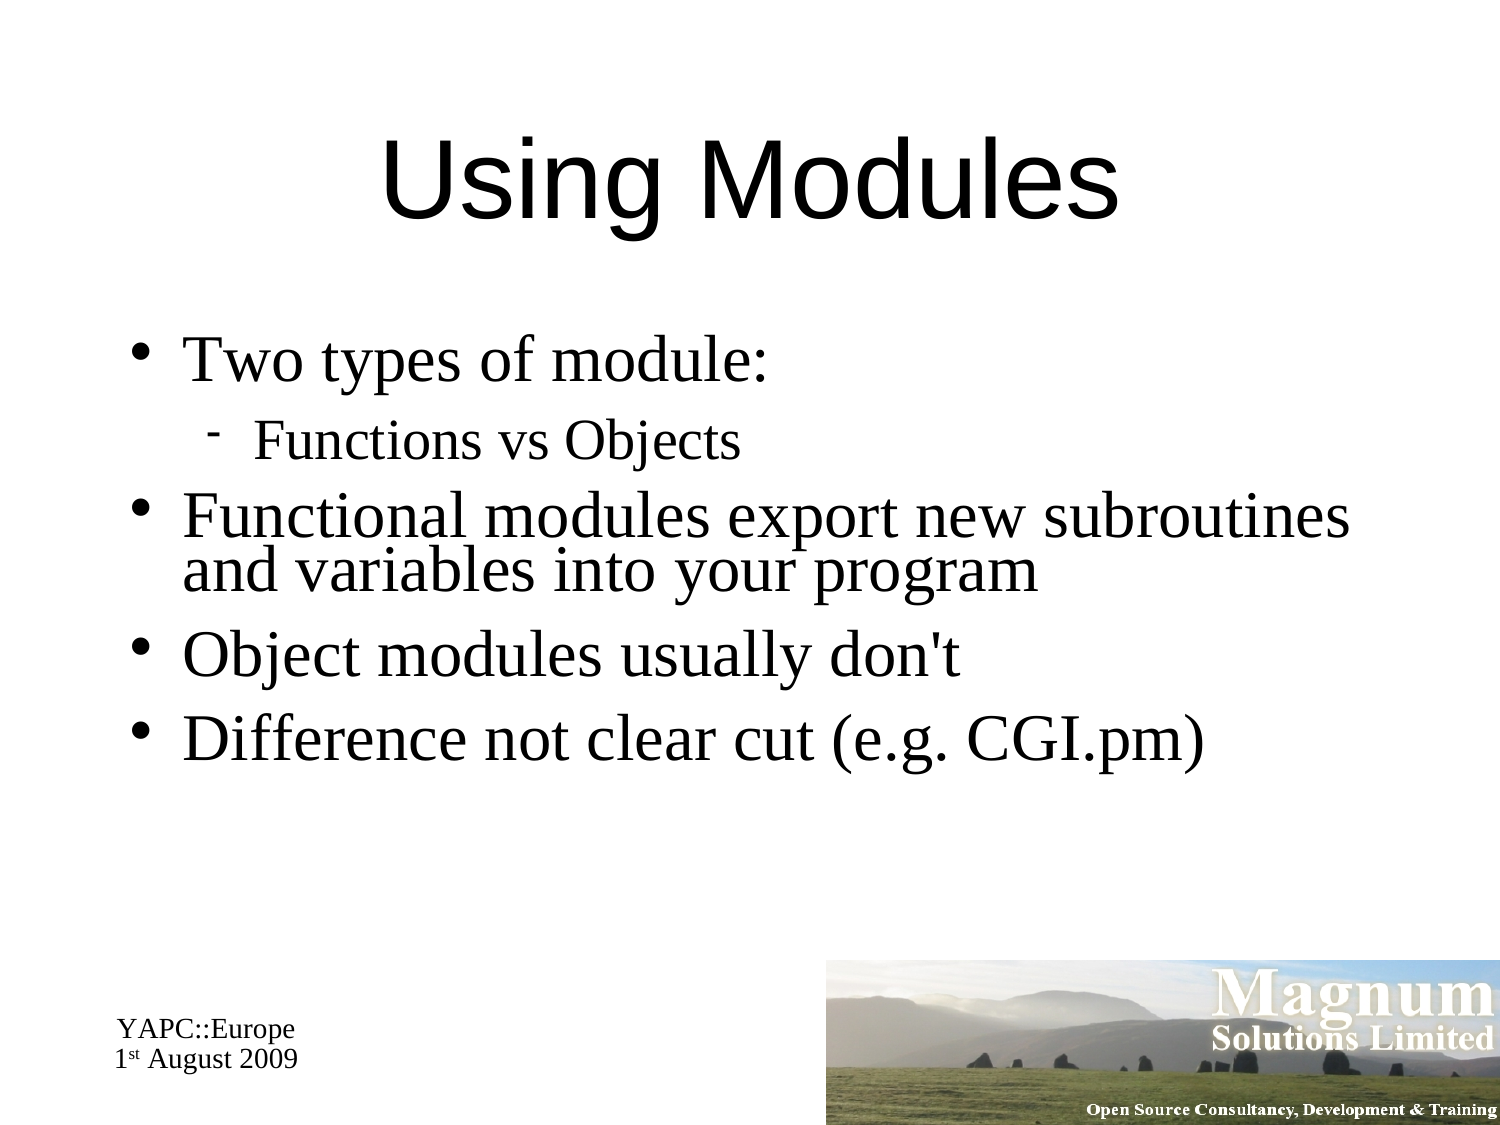

# Using Modules
Two types of module:
Functions vs Objects
Functional modules export new subroutines and variables into your program
Object modules usually don't
Difference not clear cut (e.g. CGI.pm)